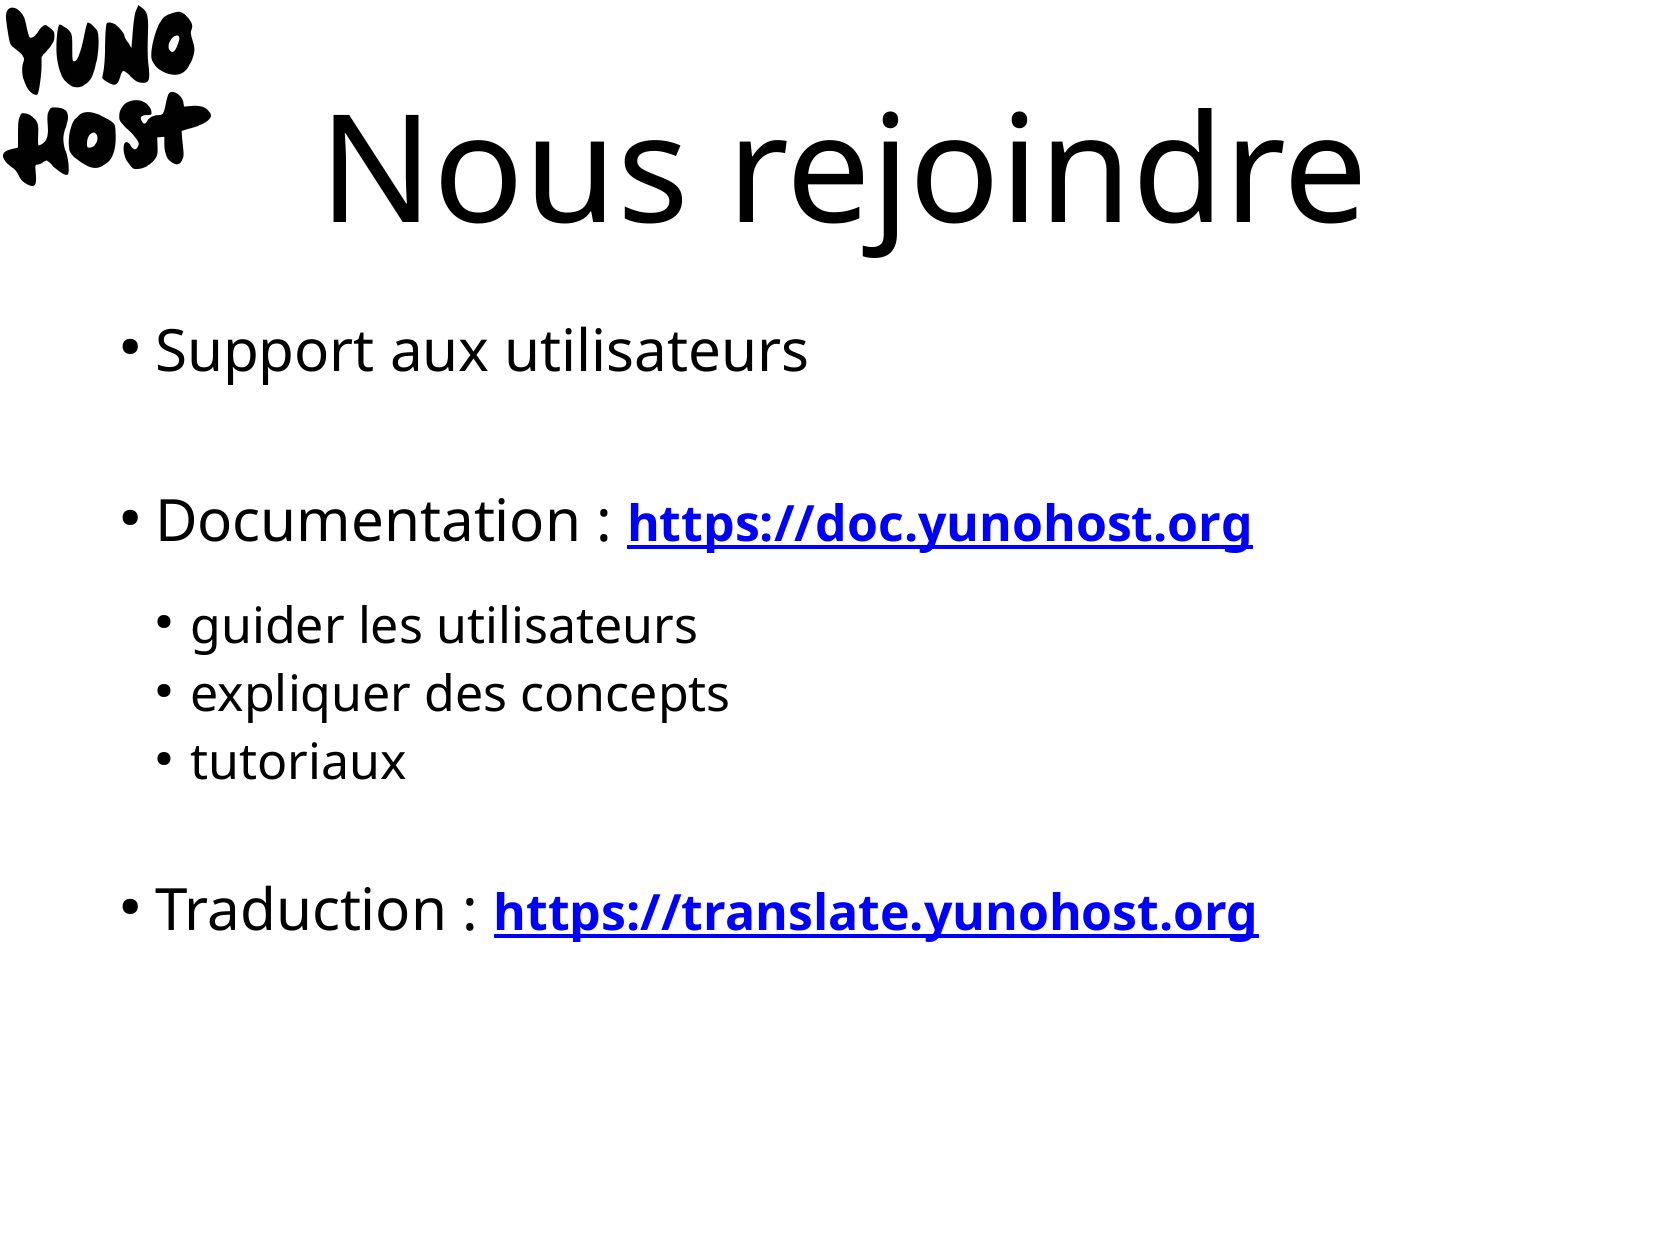

# Nous rejoindre
Support aux utilisateurs
Documentation : https://doc.yunohost.org
guider les utilisateurs
expliquer des concepts
tutoriaux
Traduction : https://translate.yunohost.org